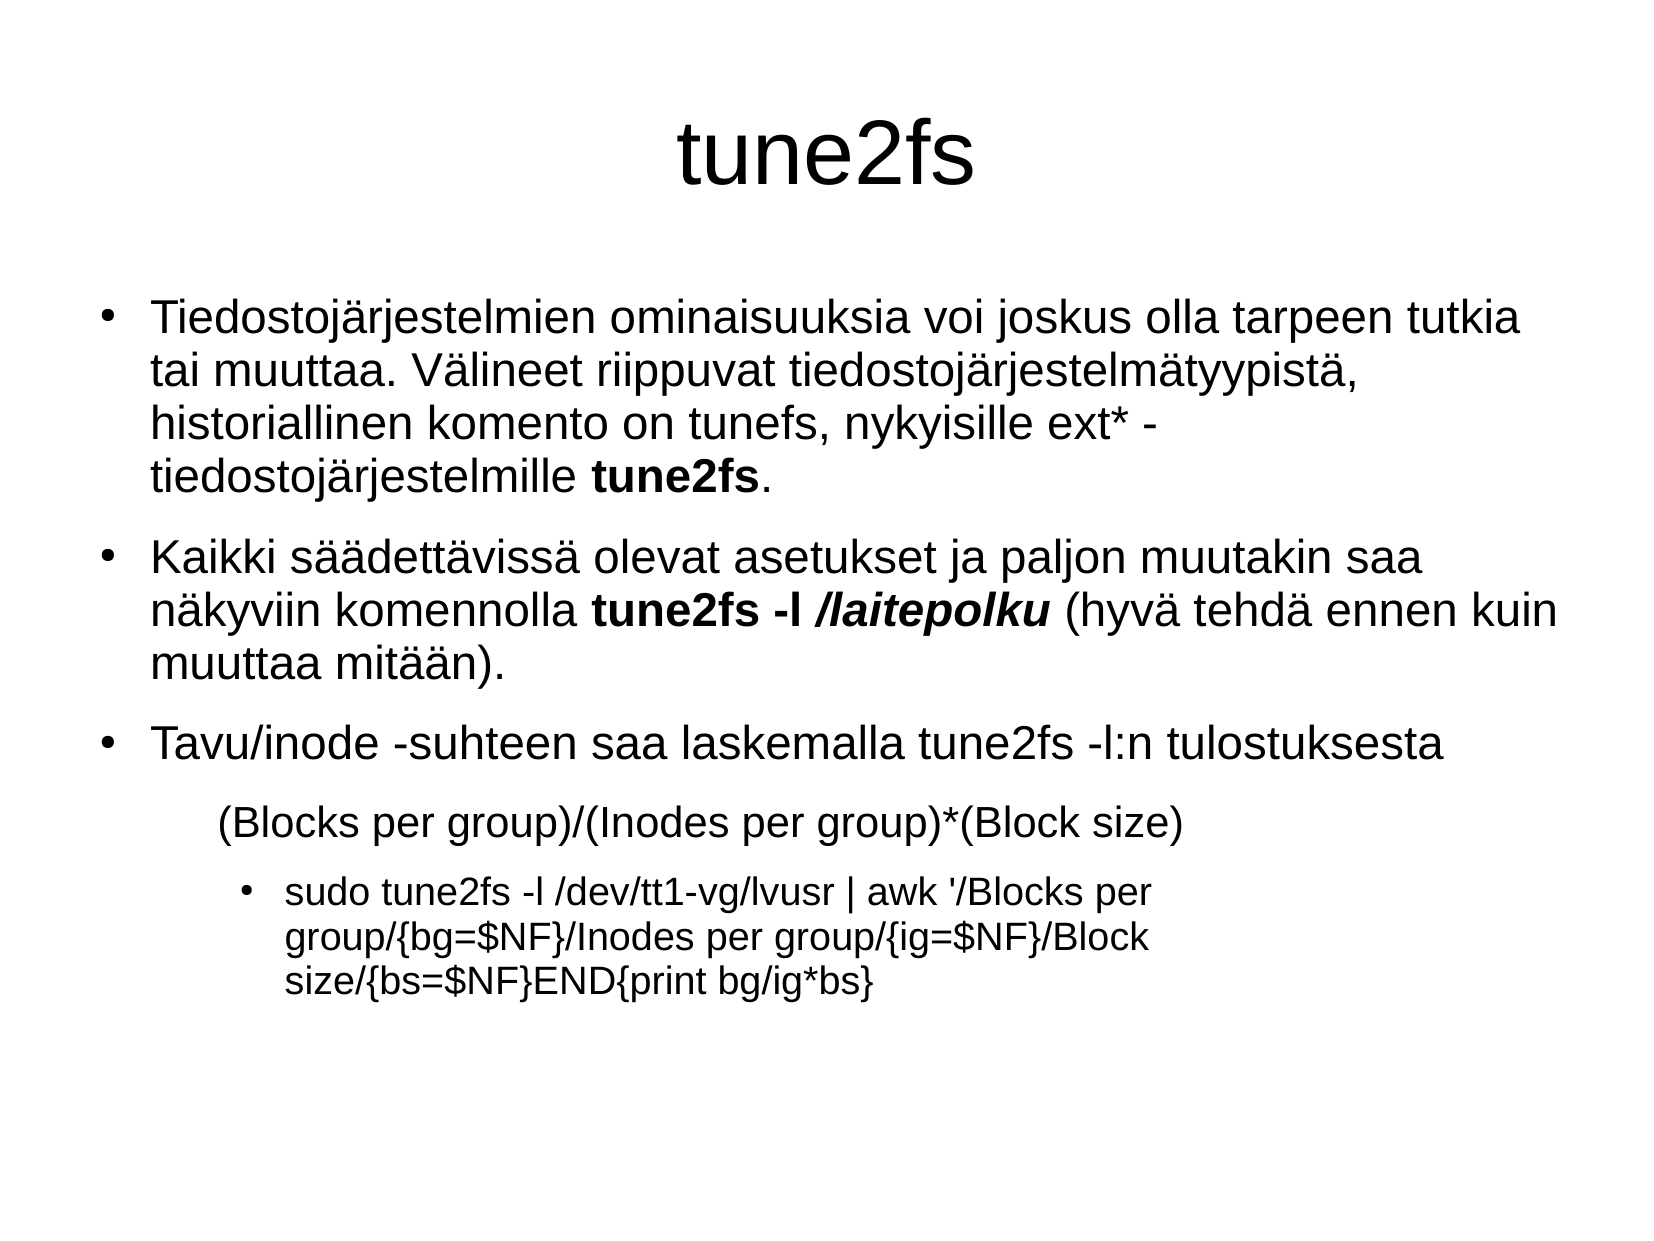

# tune2fs
Tiedostojärjestelmien ominaisuuksia voi joskus olla tarpeen tutkia tai muuttaa. Välineet riippuvat tiedostojärjestelmätyypistä, historiallinen komento on tunefs, nykyisille ext* -tiedostojärjestelmille tune2fs.
Kaikki säädettävissä olevat asetukset ja paljon muutakin saa näkyviin komennolla tune2fs -l /laitepolku (hyvä tehdä ennen kuin muuttaa mitään).
Tavu/inode -suhteen saa laskemalla tune2fs -l:n tulostuksesta
(Blocks per group)/(Inodes per group)*(Block size)
sudo tune2fs -l /dev/tt1-vg/lvusr | awk '/Blocks per group/{bg=$NF}/Inodes per group/{ig=$NF}/Block size/{bs=$NF}END{print bg/ig*bs}